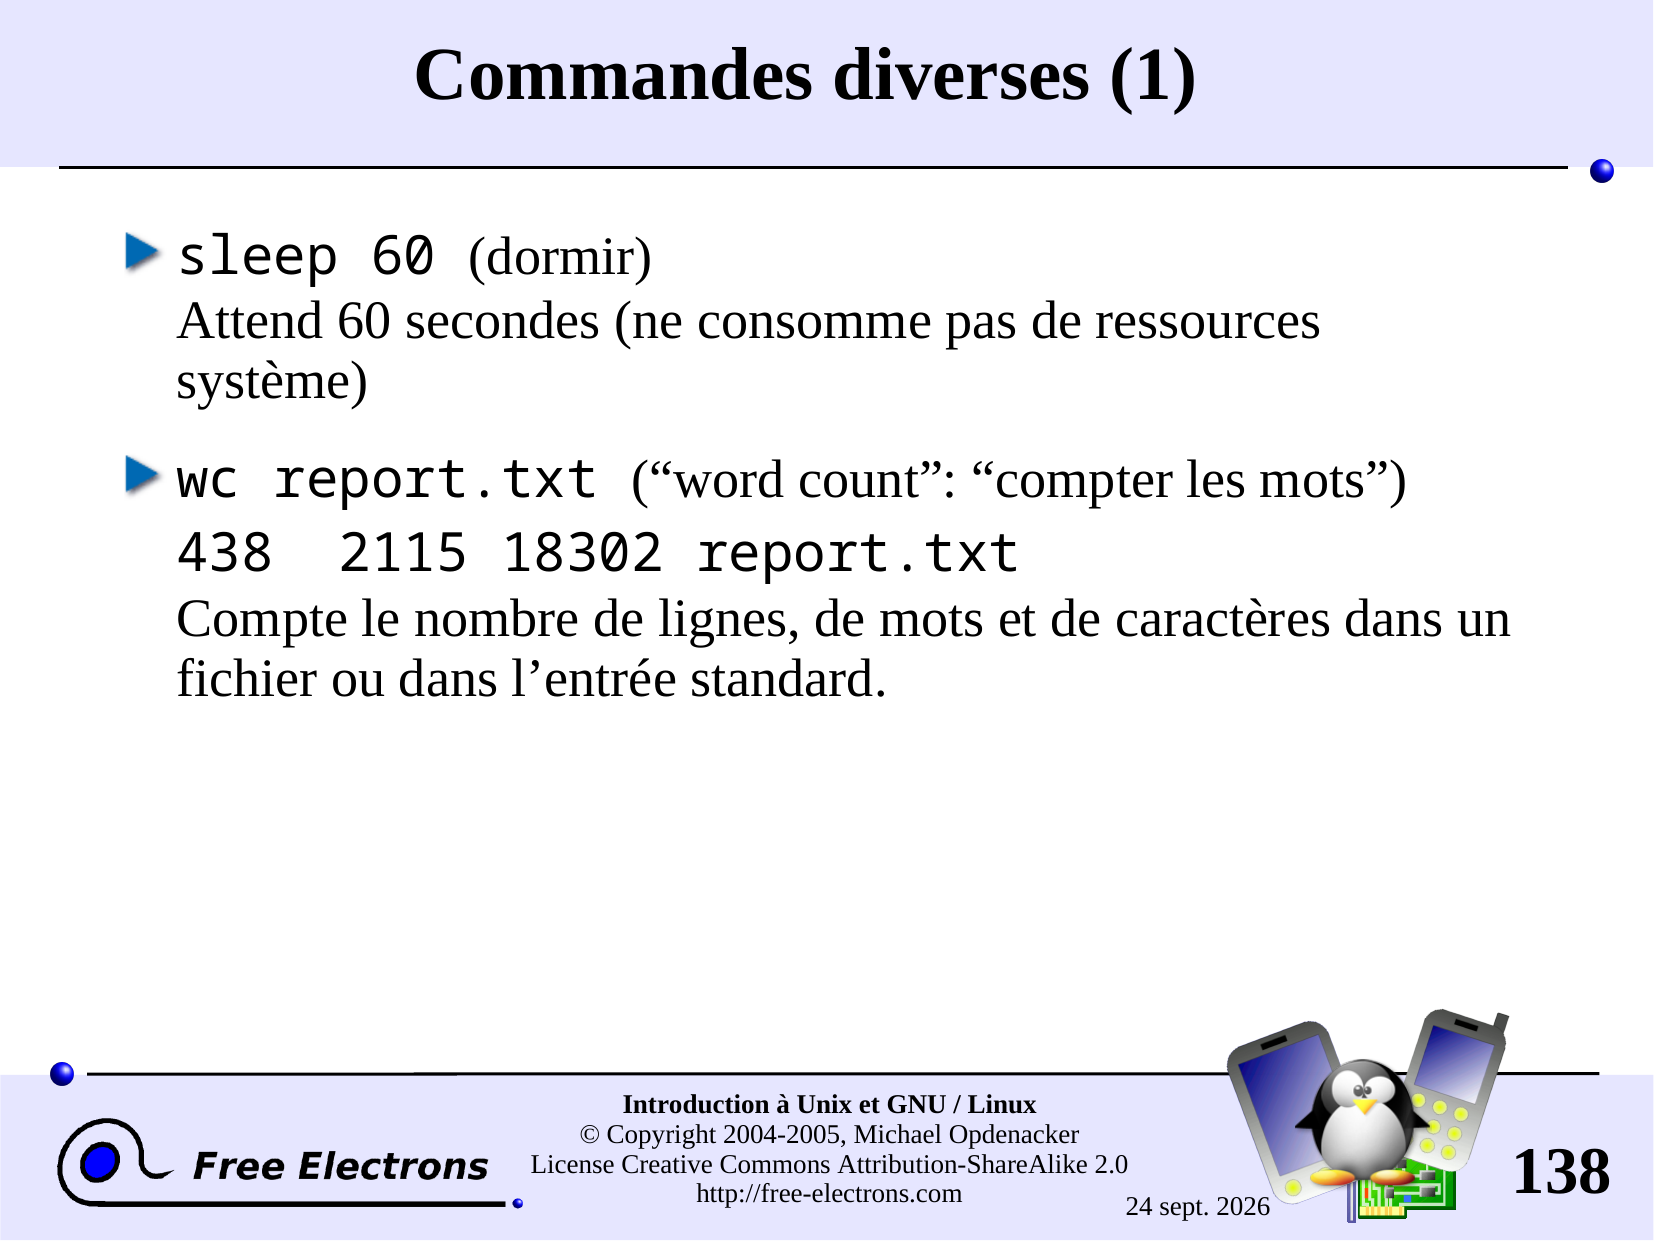

# Commandes diverses (1)
sleep 60 (dormir)
Attend 60 secondes (ne consomme pas de ressources système)
wc report.txt (“word count”: “compter les mots”)
438 2115 18302 report.txt
Compte le nombre de lignes, de mots et de caractères dans un fichier ou dans l’entrée standard.